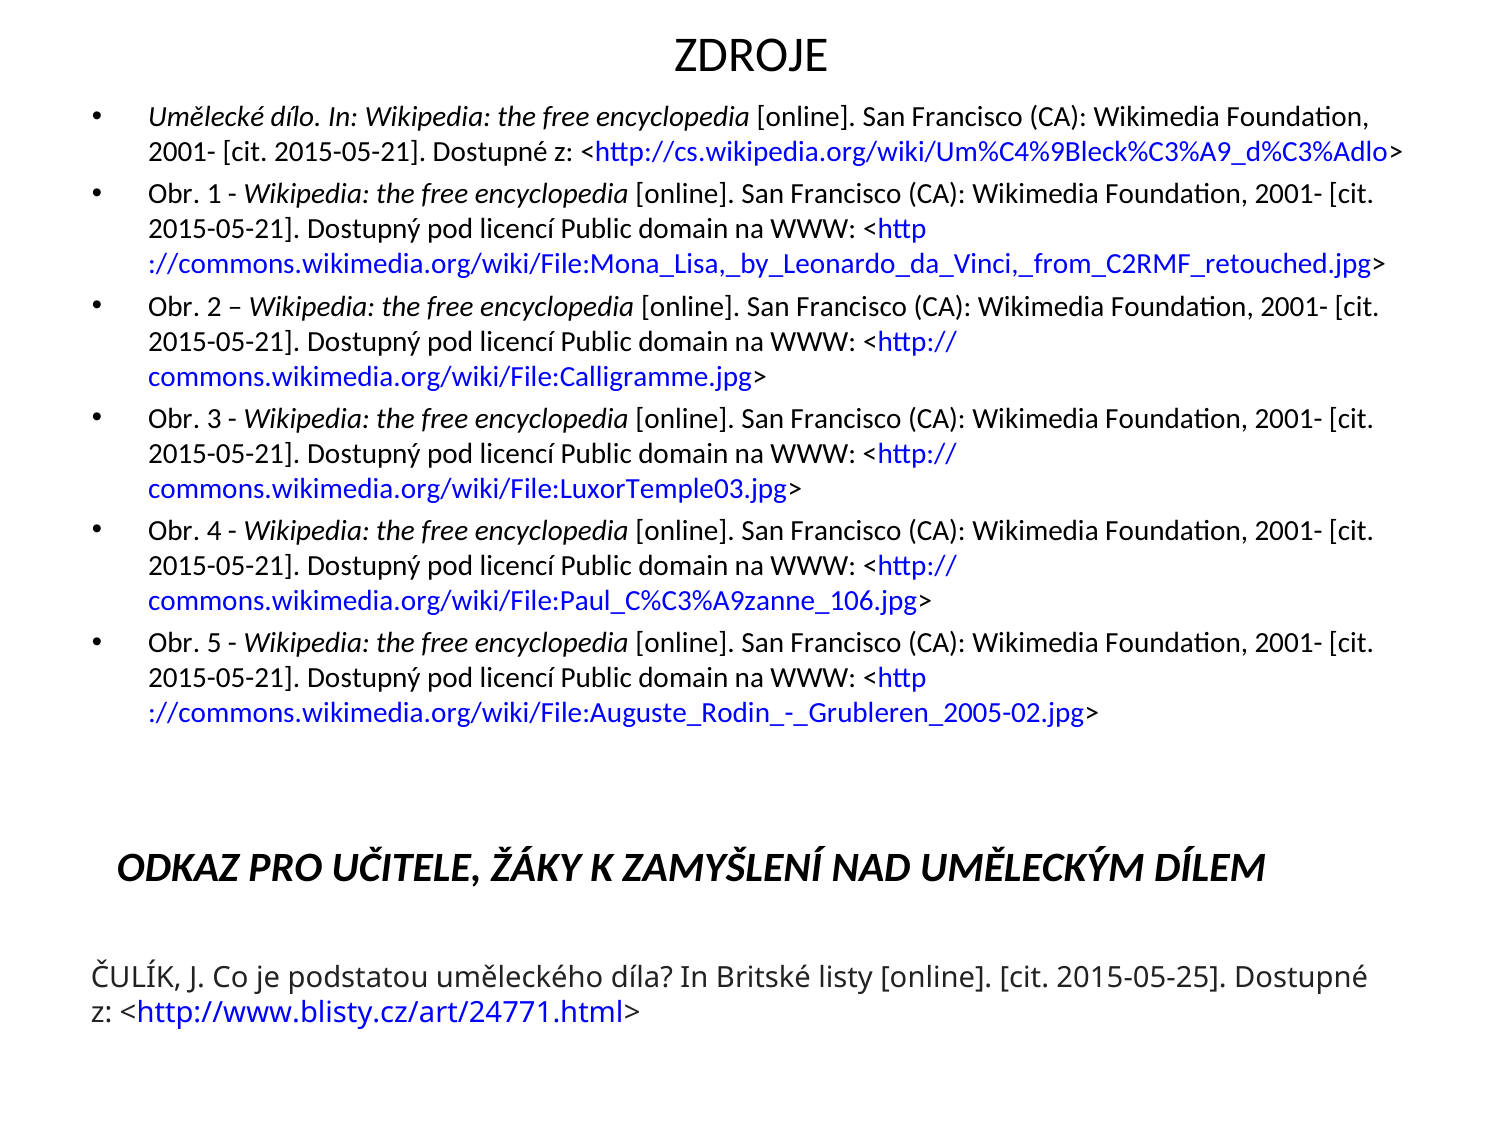

# ZDROJE
Umělecké dílo. In: Wikipedia: the free encyclopedia [online]. San Francisco (CA): Wikimedia Foundation, 2001- [cit. 2015-05-21]. Dostupné z: <http://cs.wikipedia.org/wiki/Um%C4%9Bleck%C3%A9_d%C3%Adlo>
Obr. 1 - Wikipedia: the free encyclopedia [online]. San Francisco (CA): Wikimedia Foundation, 2001- [cit. 2015-05-21]. Dostupný pod licencí Public domain na WWW: <http://commons.wikimedia.org/wiki/File:Mona_Lisa,_by_Leonardo_da_Vinci,_from_C2RMF_retouched.jpg>
Obr. 2 – Wikipedia: the free encyclopedia [online]. San Francisco (CA): Wikimedia Foundation, 2001- [cit. 2015-05-21]. Dostupný pod licencí Public domain na WWW: <http://commons.wikimedia.org/wiki/File:Calligramme.jpg>
Obr. 3 - Wikipedia: the free encyclopedia [online]. San Francisco (CA): Wikimedia Foundation, 2001- [cit. 2015-05-21]. Dostupný pod licencí Public domain na WWW: <http://commons.wikimedia.org/wiki/File:LuxorTemple03.jpg>
Obr. 4 - Wikipedia: the free encyclopedia [online]. San Francisco (CA): Wikimedia Foundation, 2001- [cit. 2015-05-21]. Dostupný pod licencí Public domain na WWW: <http://commons.wikimedia.org/wiki/File:Paul_C%C3%A9zanne_106.jpg>
Obr. 5 - Wikipedia: the free encyclopedia [online]. San Francisco (CA): Wikimedia Foundation, 2001- [cit. 2015-05-21]. Dostupný pod licencí Public domain na WWW: <http://commons.wikimedia.org/wiki/File:Auguste_Rodin_-_Grubleren_2005-02.jpg>
ODKAZ PRO UČITELE, ŽÁKY K ZAMYŠLENÍ NAD UMĚLECKÝM DÍLEM
ČULÍK, J. Co je podstatou uměleckého díla? In Britské listy [online]. [cit. 2015-05-25]. Dostupné z: <http://www.blisty.cz/art/24771.html>